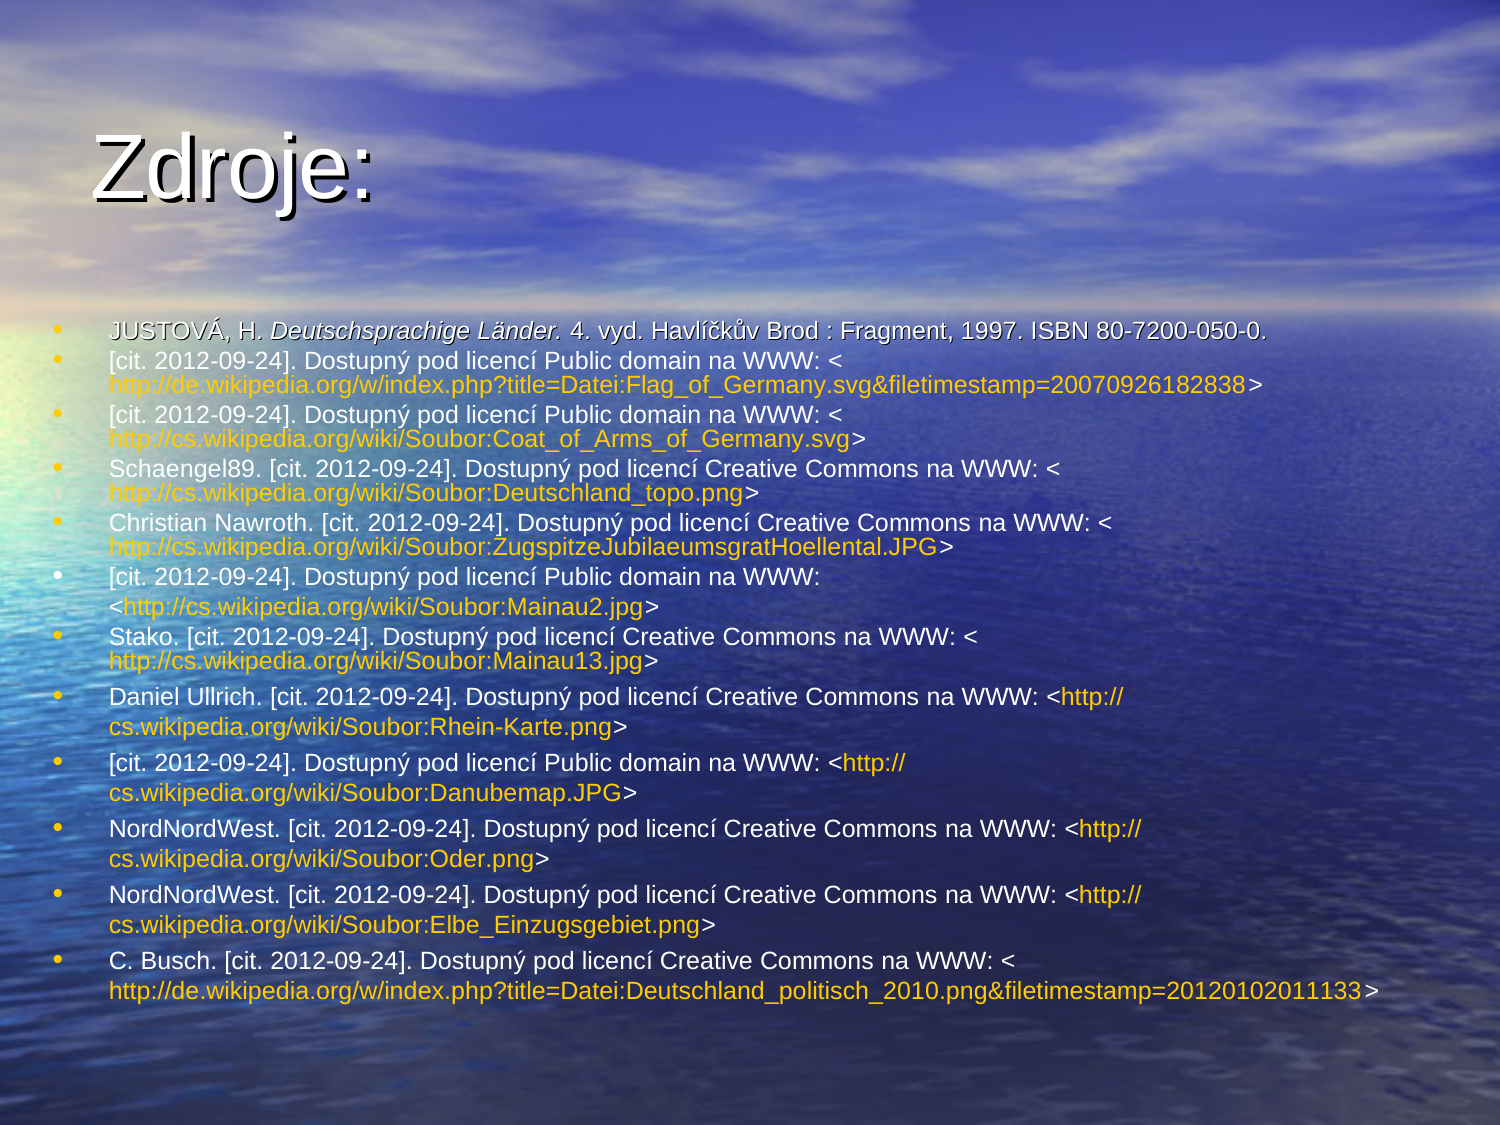

# Zdroje:
JUSTOVÁ, H. Deutschsprachige Länder. 4. vyd. Havlíčkův Brod : Fragment, 1997. ISBN 80-7200-050-0.
[cit. 2012-09-24]. Dostupný pod licencí Public domain na WWW: <http://de.wikipedia.org/w/index.php?title=Datei:Flag_of_Germany.svg&filetimestamp=20070926182838>
[cit. 2012-09-24]. Dostupný pod licencí Public domain na WWW: <http://cs.wikipedia.org/wiki/Soubor:Coat_of_Arms_of_Germany.svg>
Schaengel89. [cit. 2012-09-24]. Dostupný pod licencí Creative Commons na WWW: <http://cs.wikipedia.org/wiki/Soubor:Deutschland_topo.png>
Christian Nawroth. [cit. 2012-09-24]. Dostupný pod licencí Creative Commons na WWW: <http://cs.wikipedia.org/wiki/Soubor:ZugspitzeJubilaeumsgratHoellental.JPG>
[cit. 2012-09-24]. Dostupný pod licencí Public domain na WWW:
<http://cs.wikipedia.org/wiki/Soubor:Mainau2.jpg>
Stako. [cit. 2012-09-24]. Dostupný pod licencí Creative Commons na WWW: <http://cs.wikipedia.org/wiki/Soubor:Mainau13.jpg>
Daniel Ullrich. [cit. 2012-09-24]. Dostupný pod licencí Creative Commons na WWW: <http://cs.wikipedia.org/wiki/Soubor:Rhein-Karte.png>
[cit. 2012-09-24]. Dostupný pod licencí Public domain na WWW: <http://cs.wikipedia.org/wiki/Soubor:Danubemap.JPG>
NordNordWest. [cit. 2012-09-24]. Dostupný pod licencí Creative Commons na WWW: <http://cs.wikipedia.org/wiki/Soubor:Oder.png>
NordNordWest. [cit. 2012-09-24]. Dostupný pod licencí Creative Commons na WWW: <http://cs.wikipedia.org/wiki/Soubor:Elbe_Einzugsgebiet.png>
C. Busch. [cit. 2012-09-24]. Dostupný pod licencí Creative Commons na WWW: <http://de.wikipedia.org/w/index.php?title=Datei:Deutschland_politisch_2010.png&filetimestamp=20120102011133>